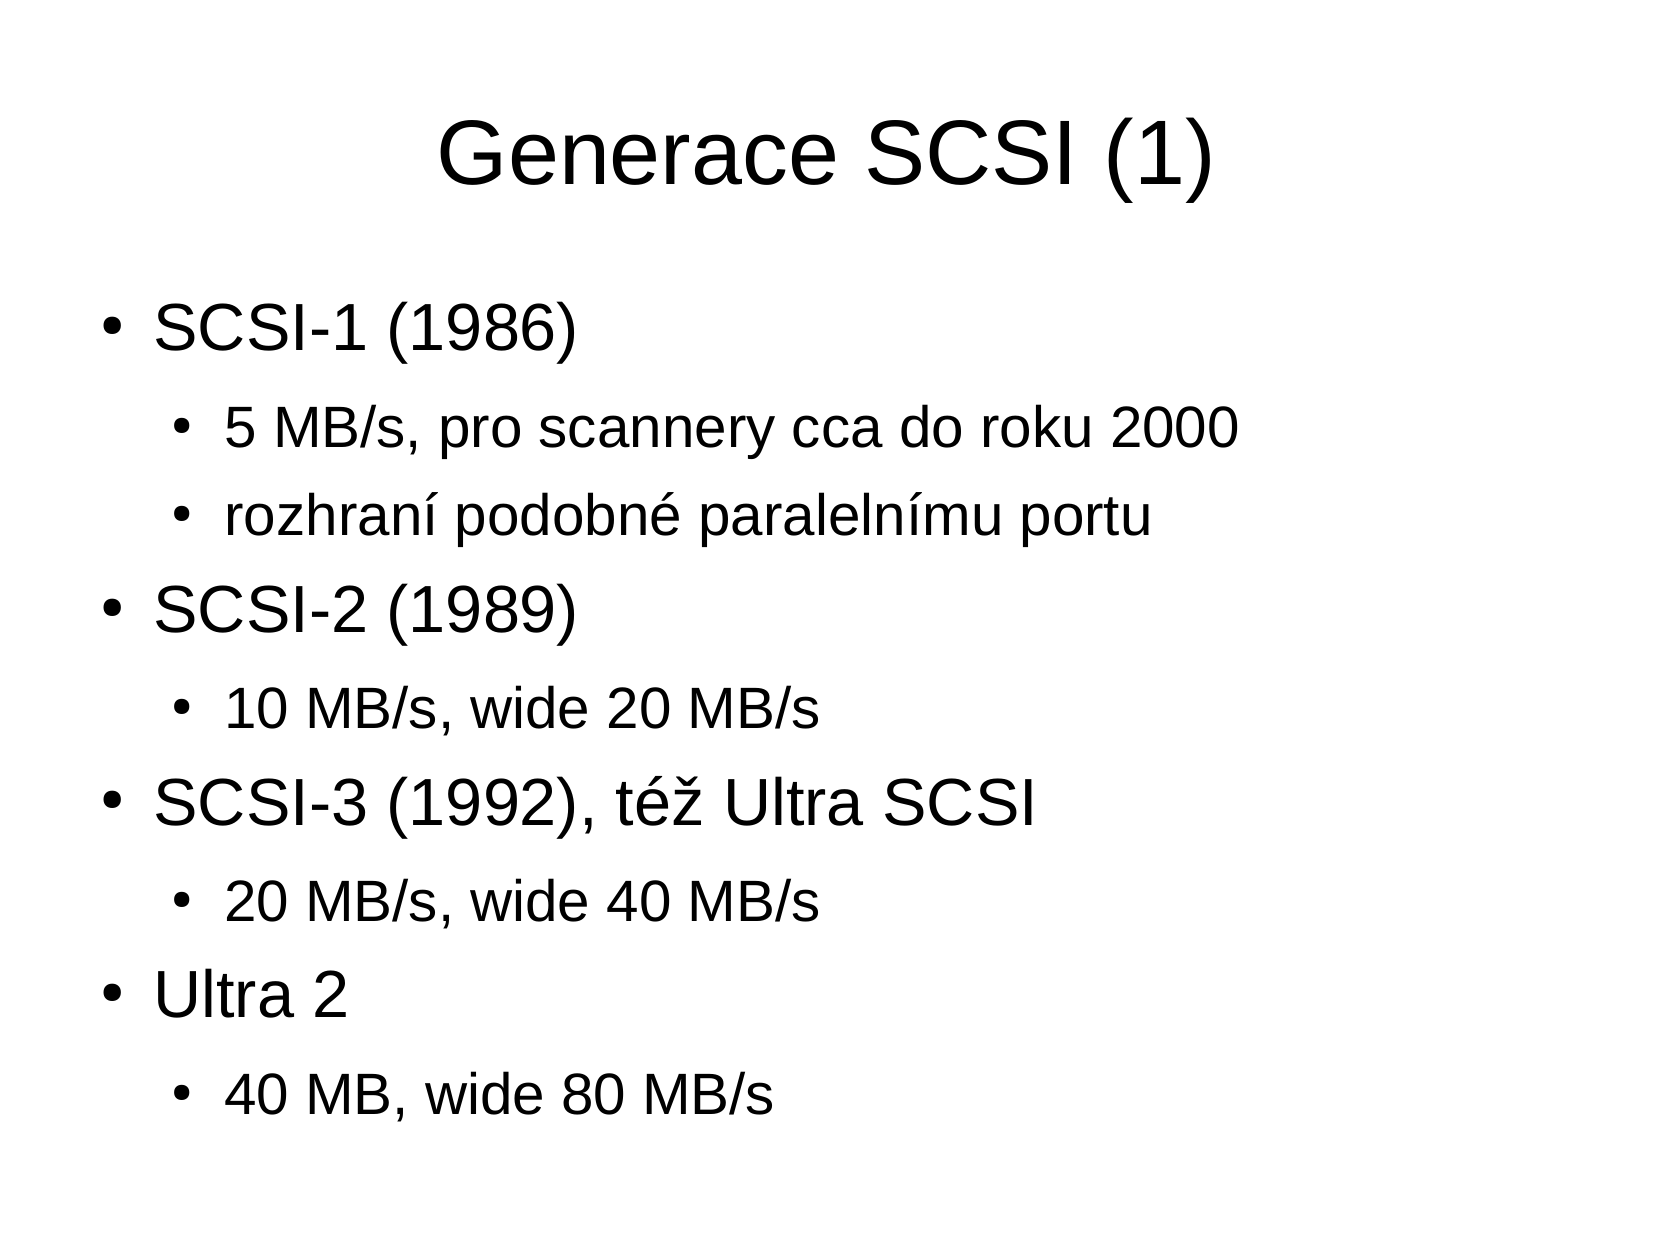

# Generace SCSI (1)
SCSI-1 (1986)
5 MB/s, pro scannery cca do roku 2000
rozhraní podobné paralelnímu portu
SCSI-2 (1989)
10 MB/s, wide 20 MB/s
SCSI-3 (1992), též Ultra SCSI
20 MB/s, wide 40 MB/s
Ultra 2
40 MB, wide 80 MB/s